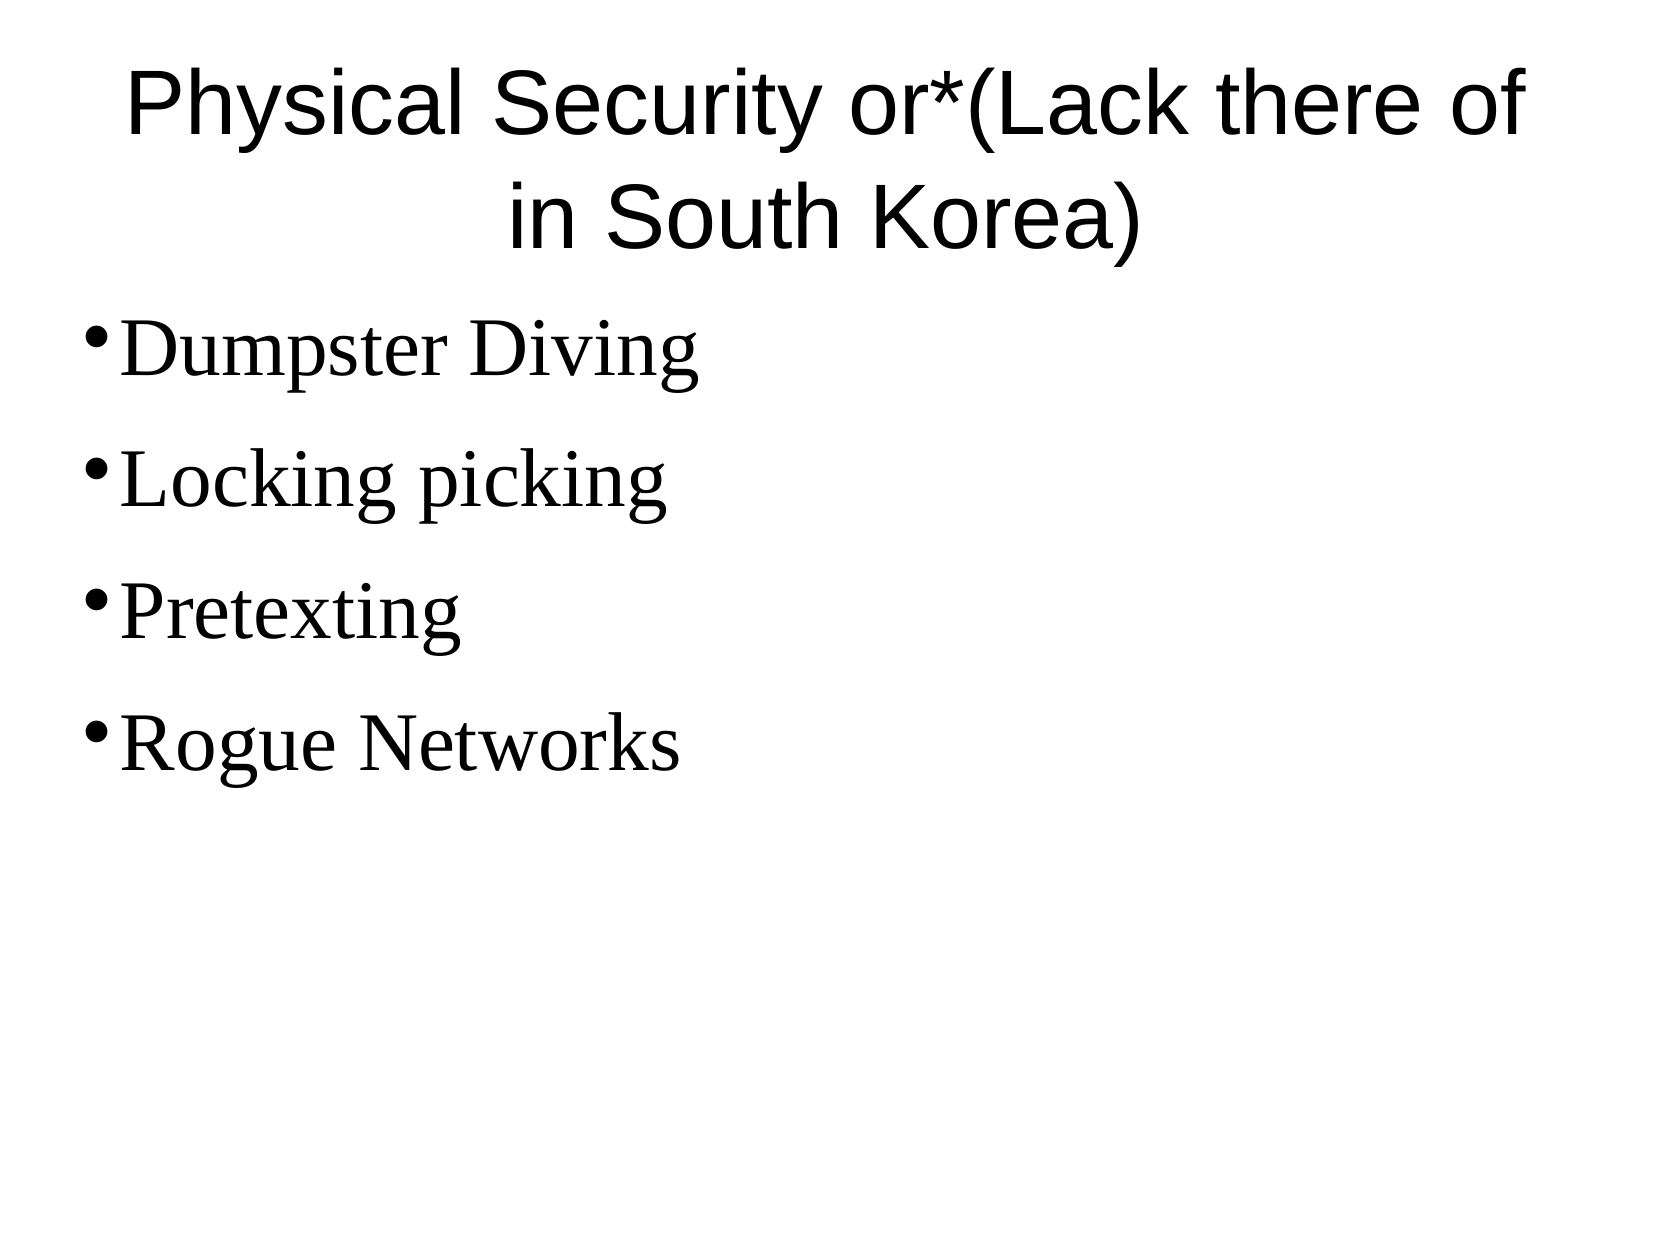

Physical Security or*(Lack there of in South Korea)‏
Dumpster Diving
Locking picking
Pretexting
Rogue Networks